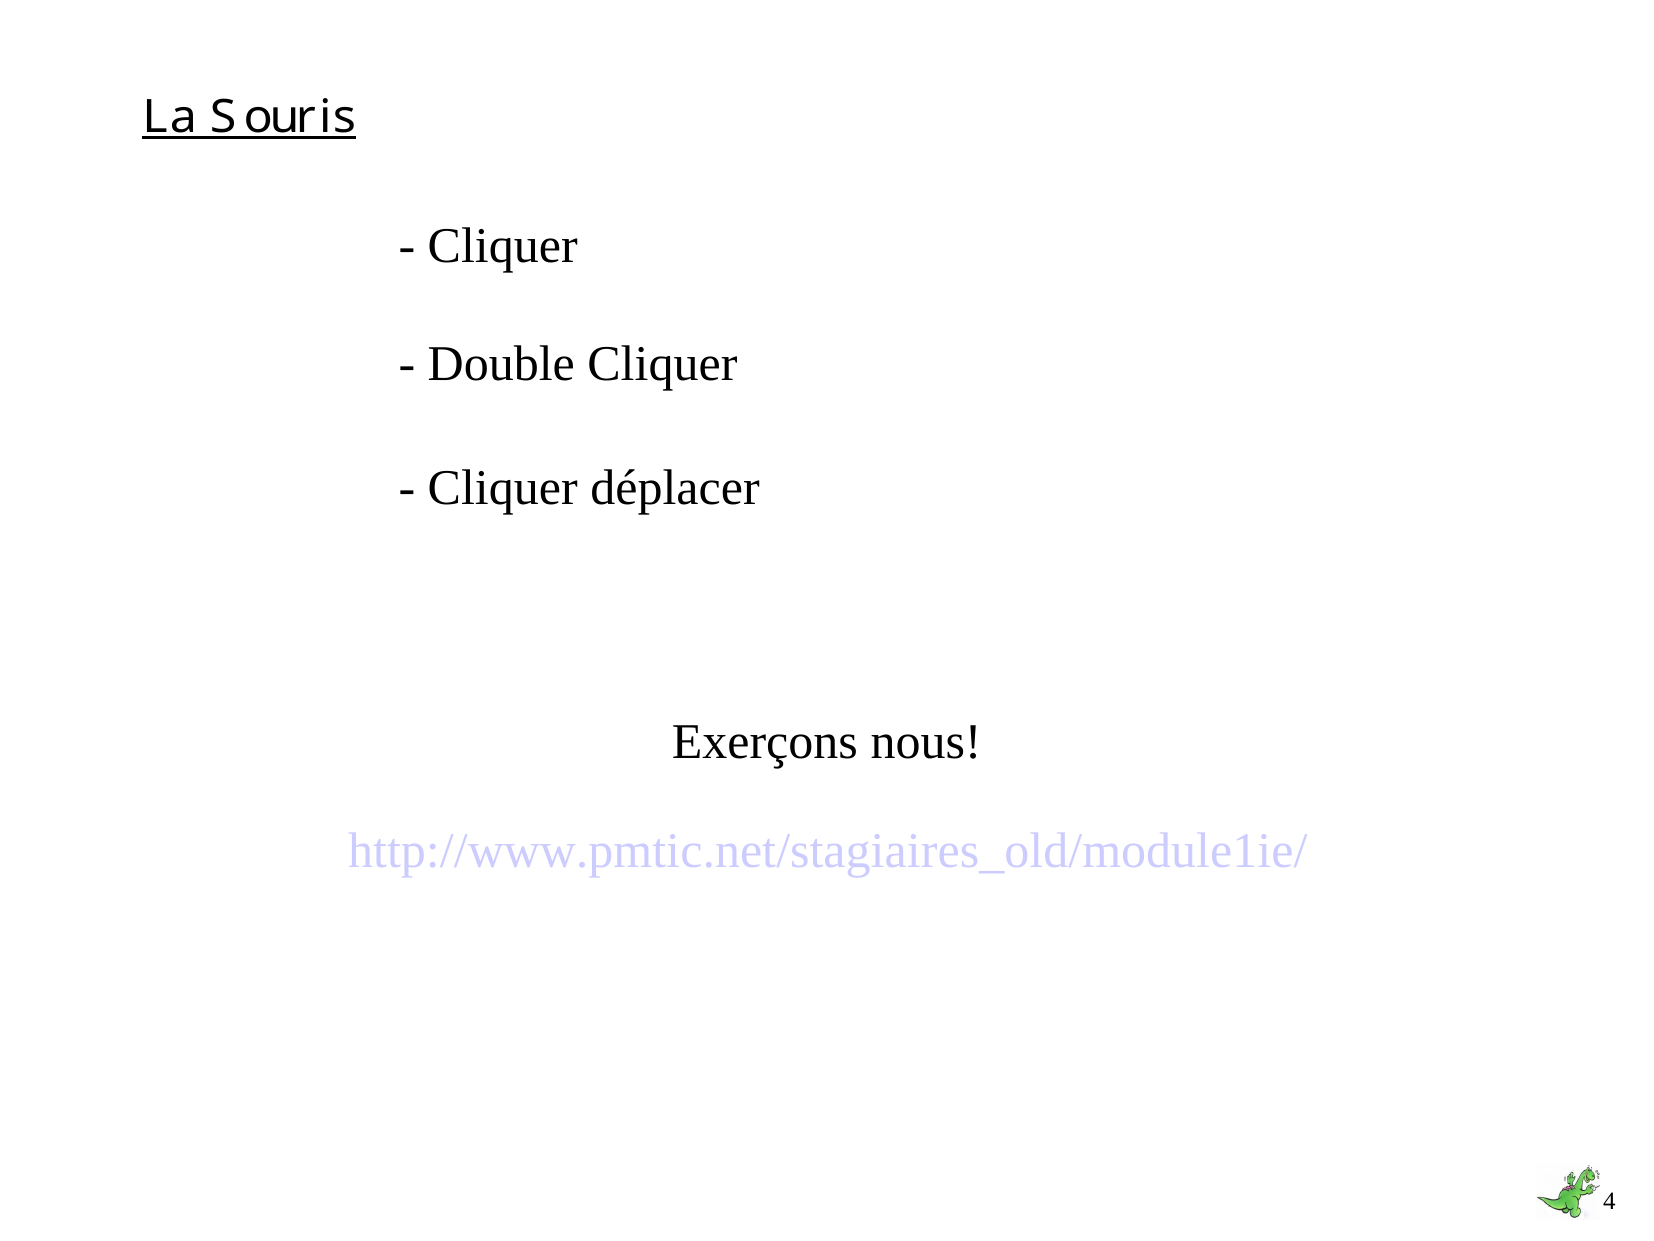

- Cliquer
- Double Cliquer
- Cliquer déplacer
Exerçons nous!
http://www.pmtic.net/stagiaires_old/module1ie/
4